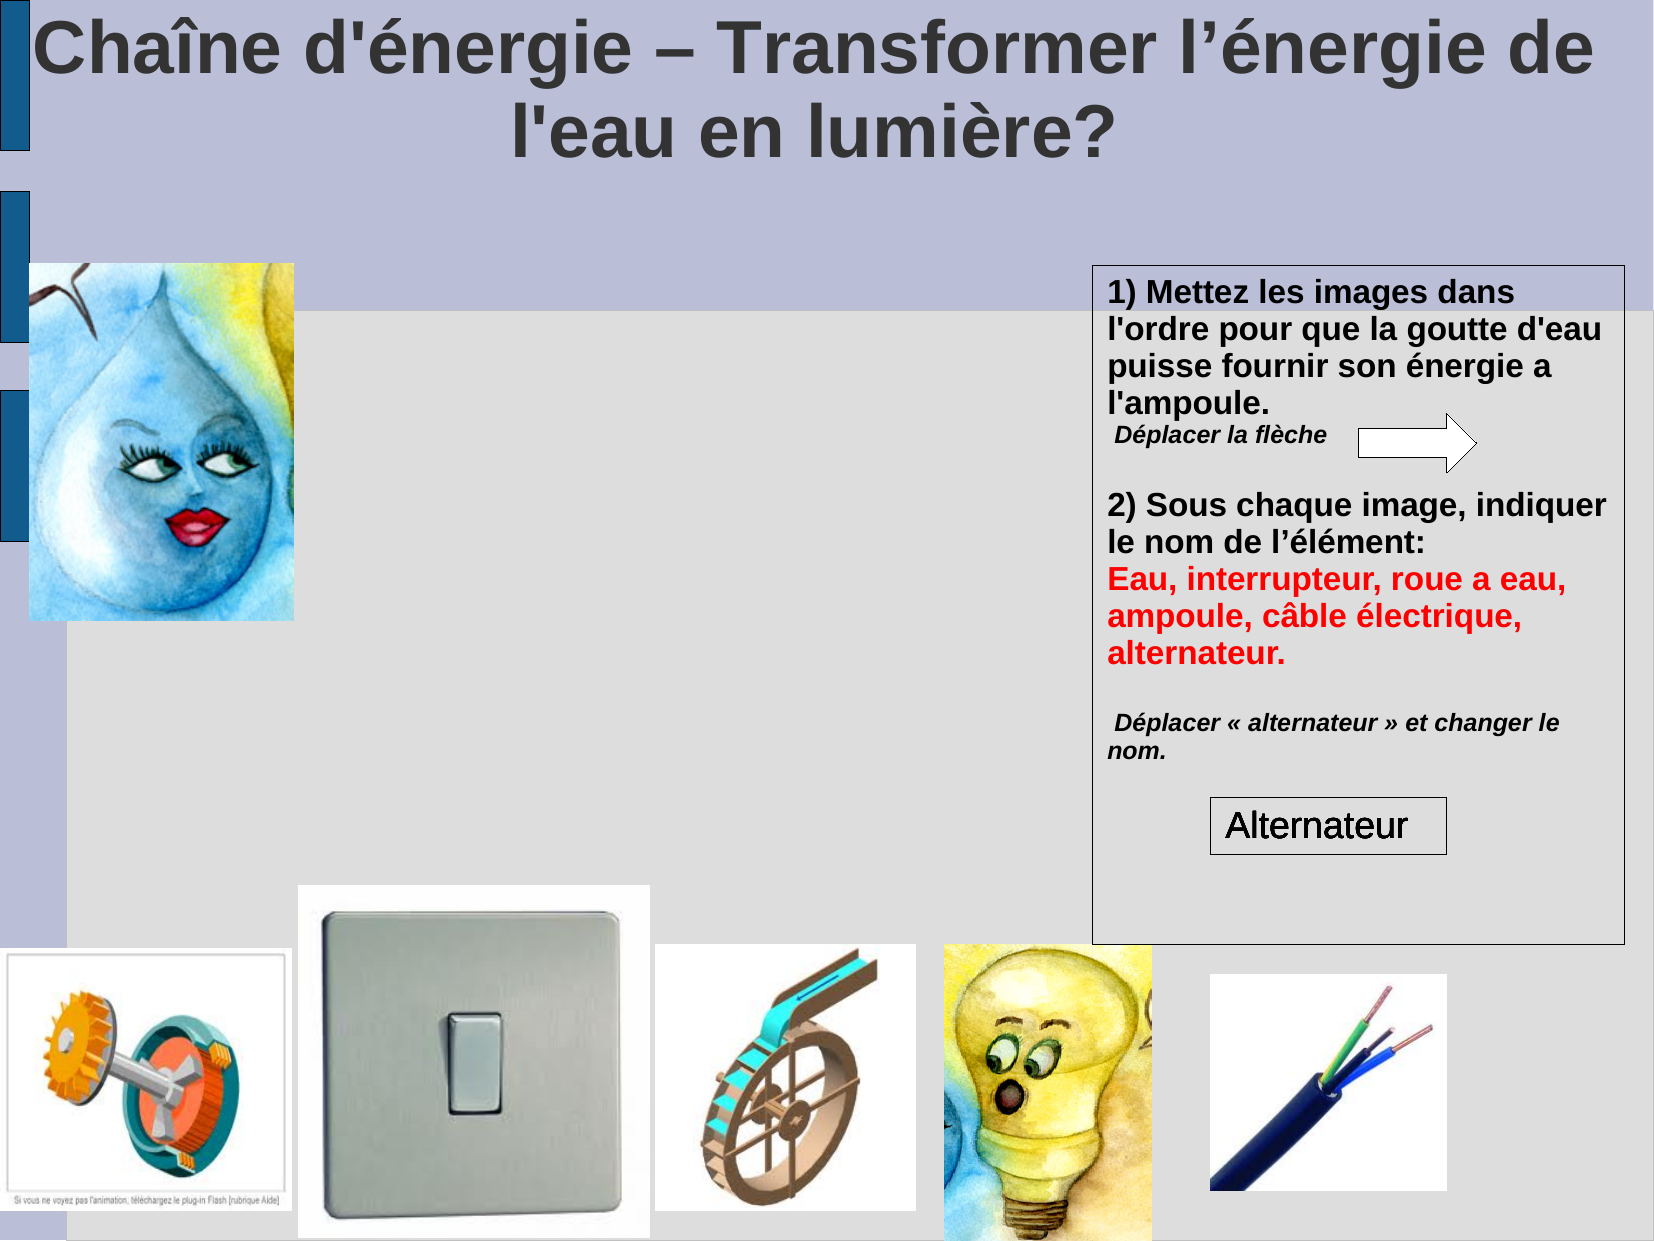

# Chaîne d'énergie – Transformer l’énergie de l'eau en lumière?
1) Mettez les images dans l'ordre pour que la goutte d'eau puisse fournir son énergie a l'ampoule.
 Déplacer la flèche
2) Sous chaque image, indiquer le nom de l’élément:
Eau, interrupteur, roue a eau, ampoule, câble électrique, alternateur.
 Déplacer « alternateur » et changer le nom.
Alternateur
Alternateur
Alternateur
Alternateur
Alternateur
Alternateur